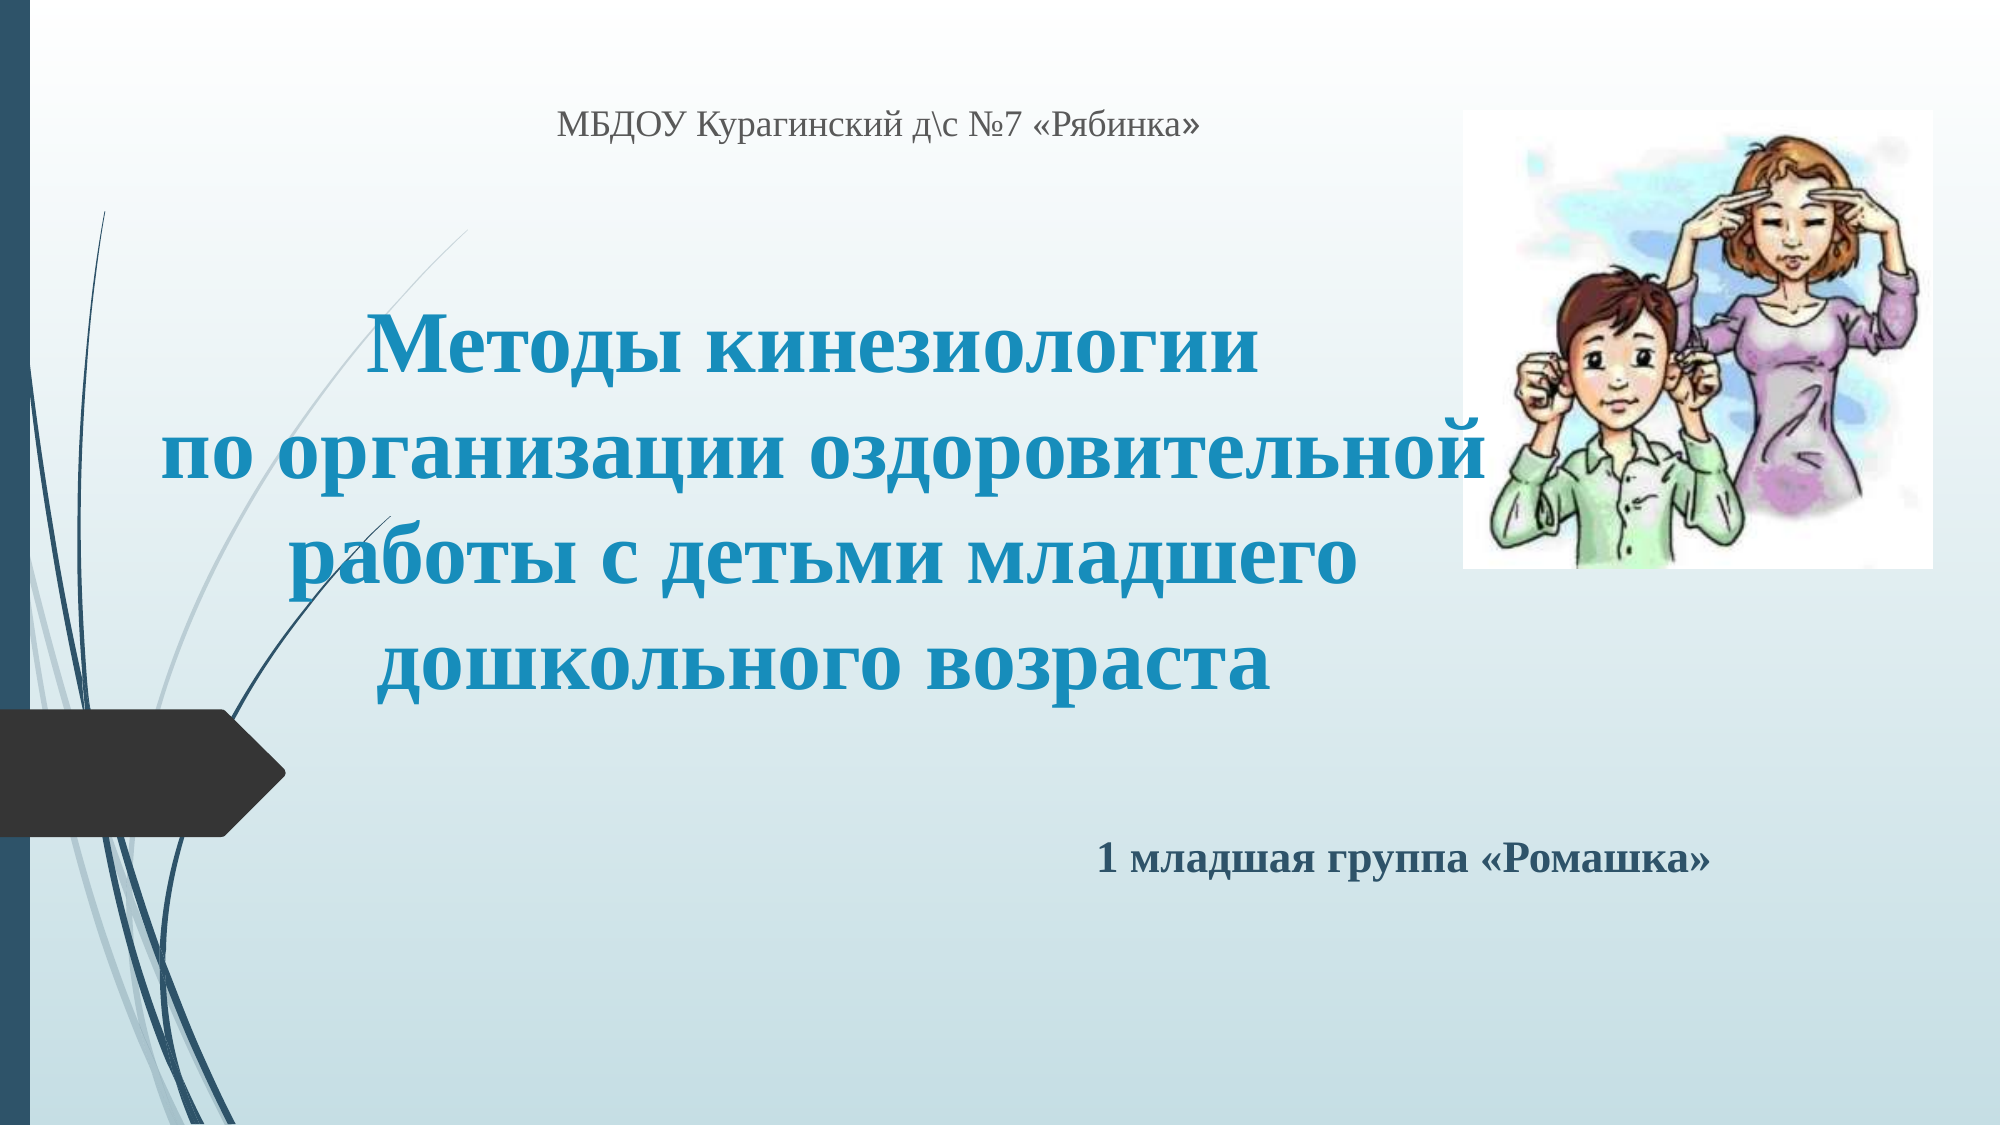

МБДОУ Курагинский д\с №7 «Рябинка»
# Методы кинезиологии по организации оздоровительной работы с детьми младшего дошкольного возраста
1 младшая группа «Ромашка»